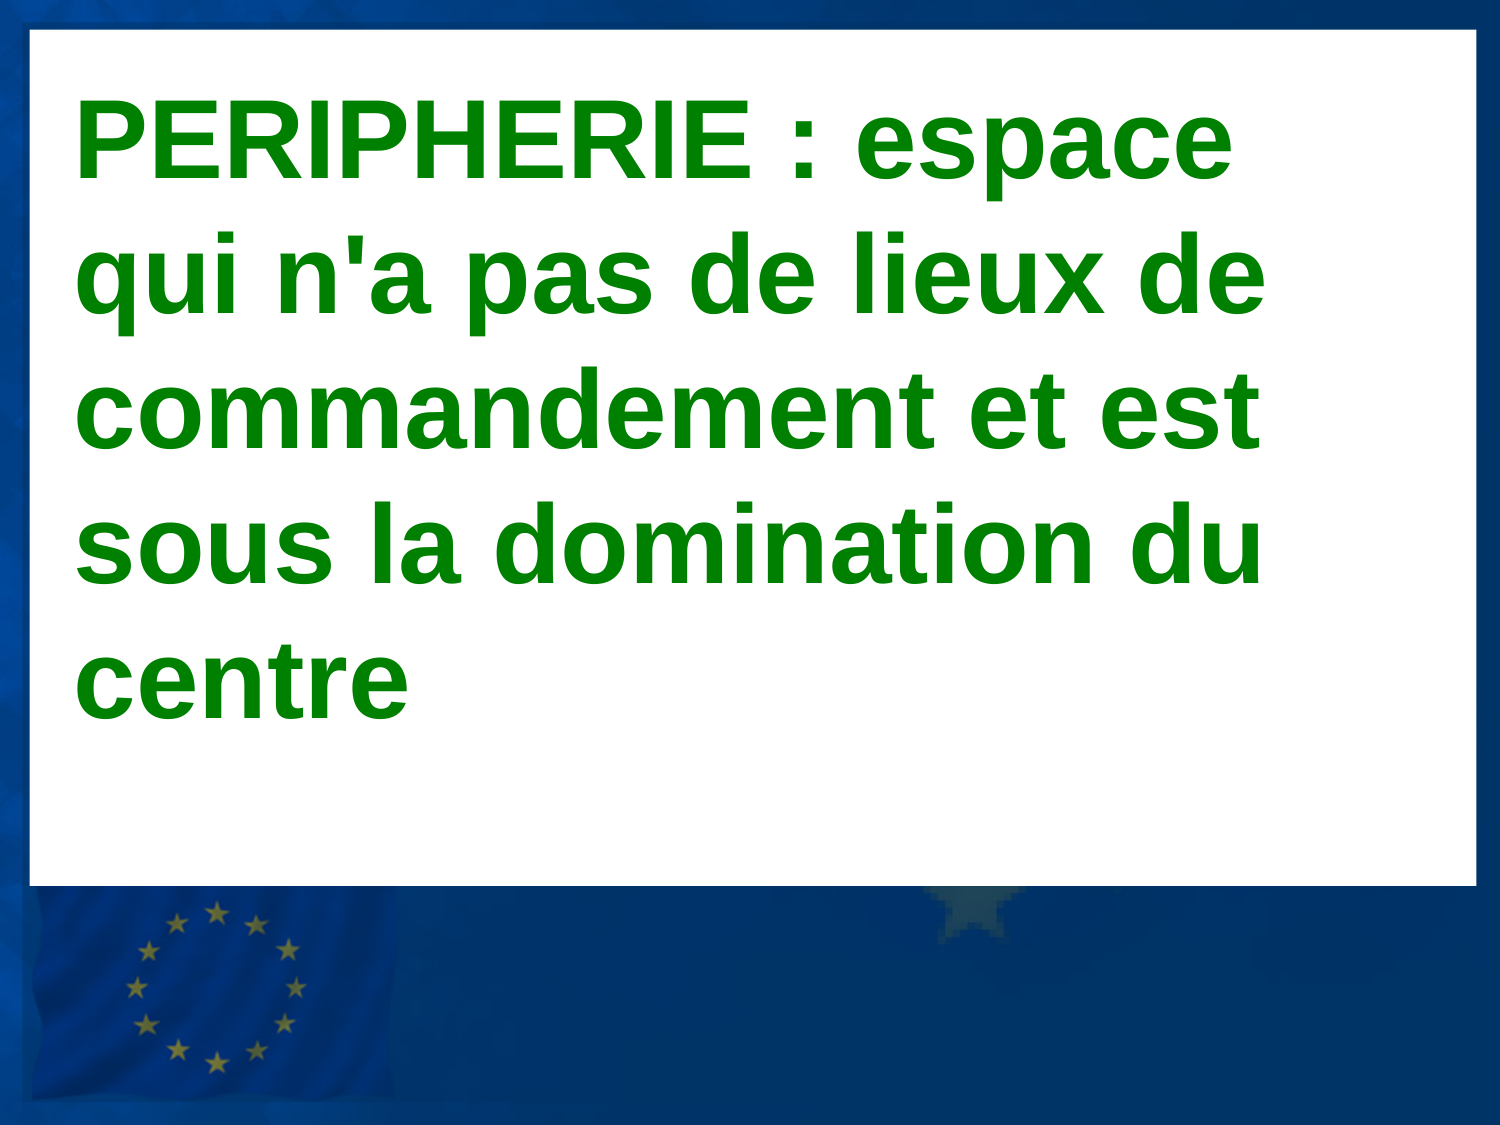

#
PERIPHERIE : espace qui n'a pas de lieux de commandement et est sous la domination du centre